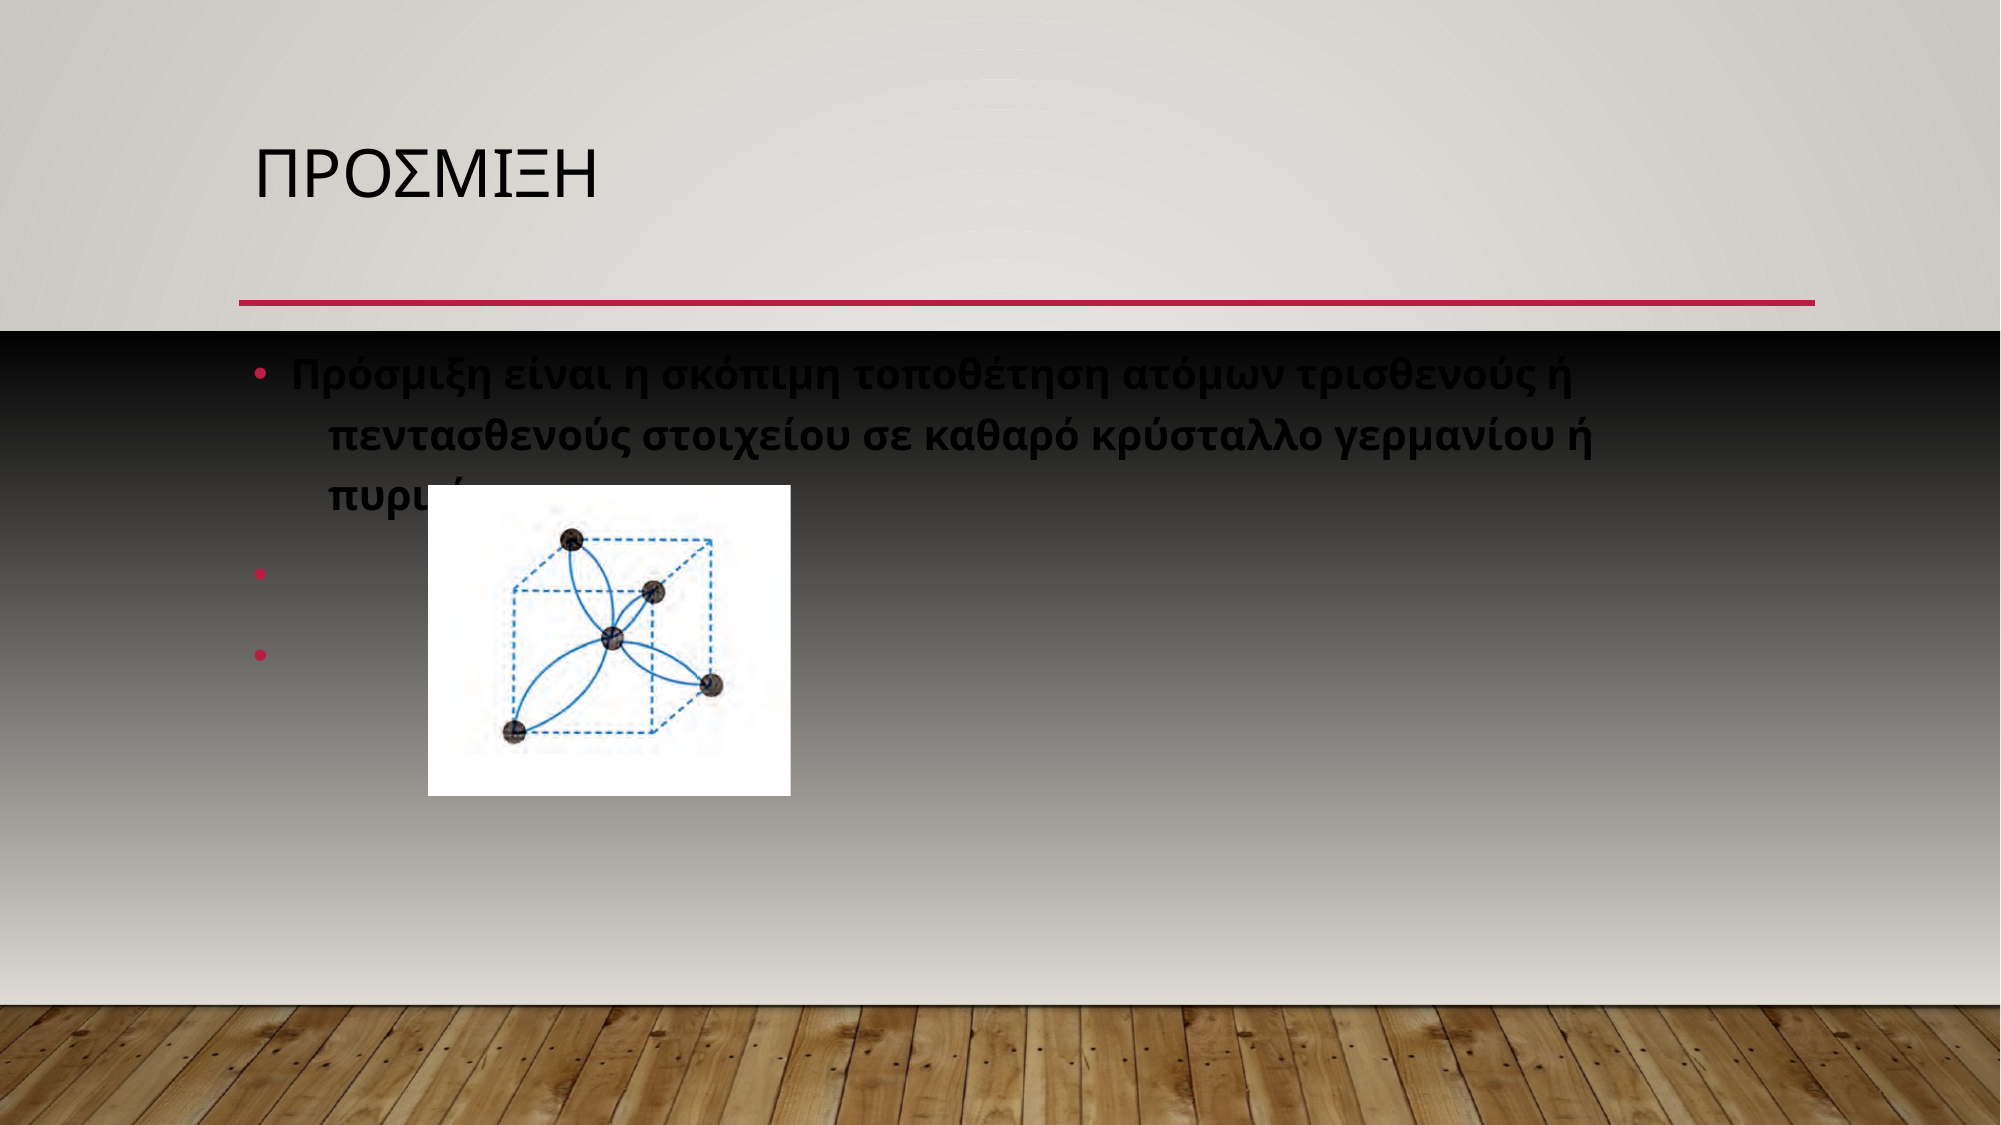

# προσμιξη
Πρόσμιξη είναι η σκόπιμη τοποθέτηση ατόμων τρισθενούς ή πεντασθενούς στοιχείου σε καθαρό κρύσταλλο γερμανίου ή πυριτίου.